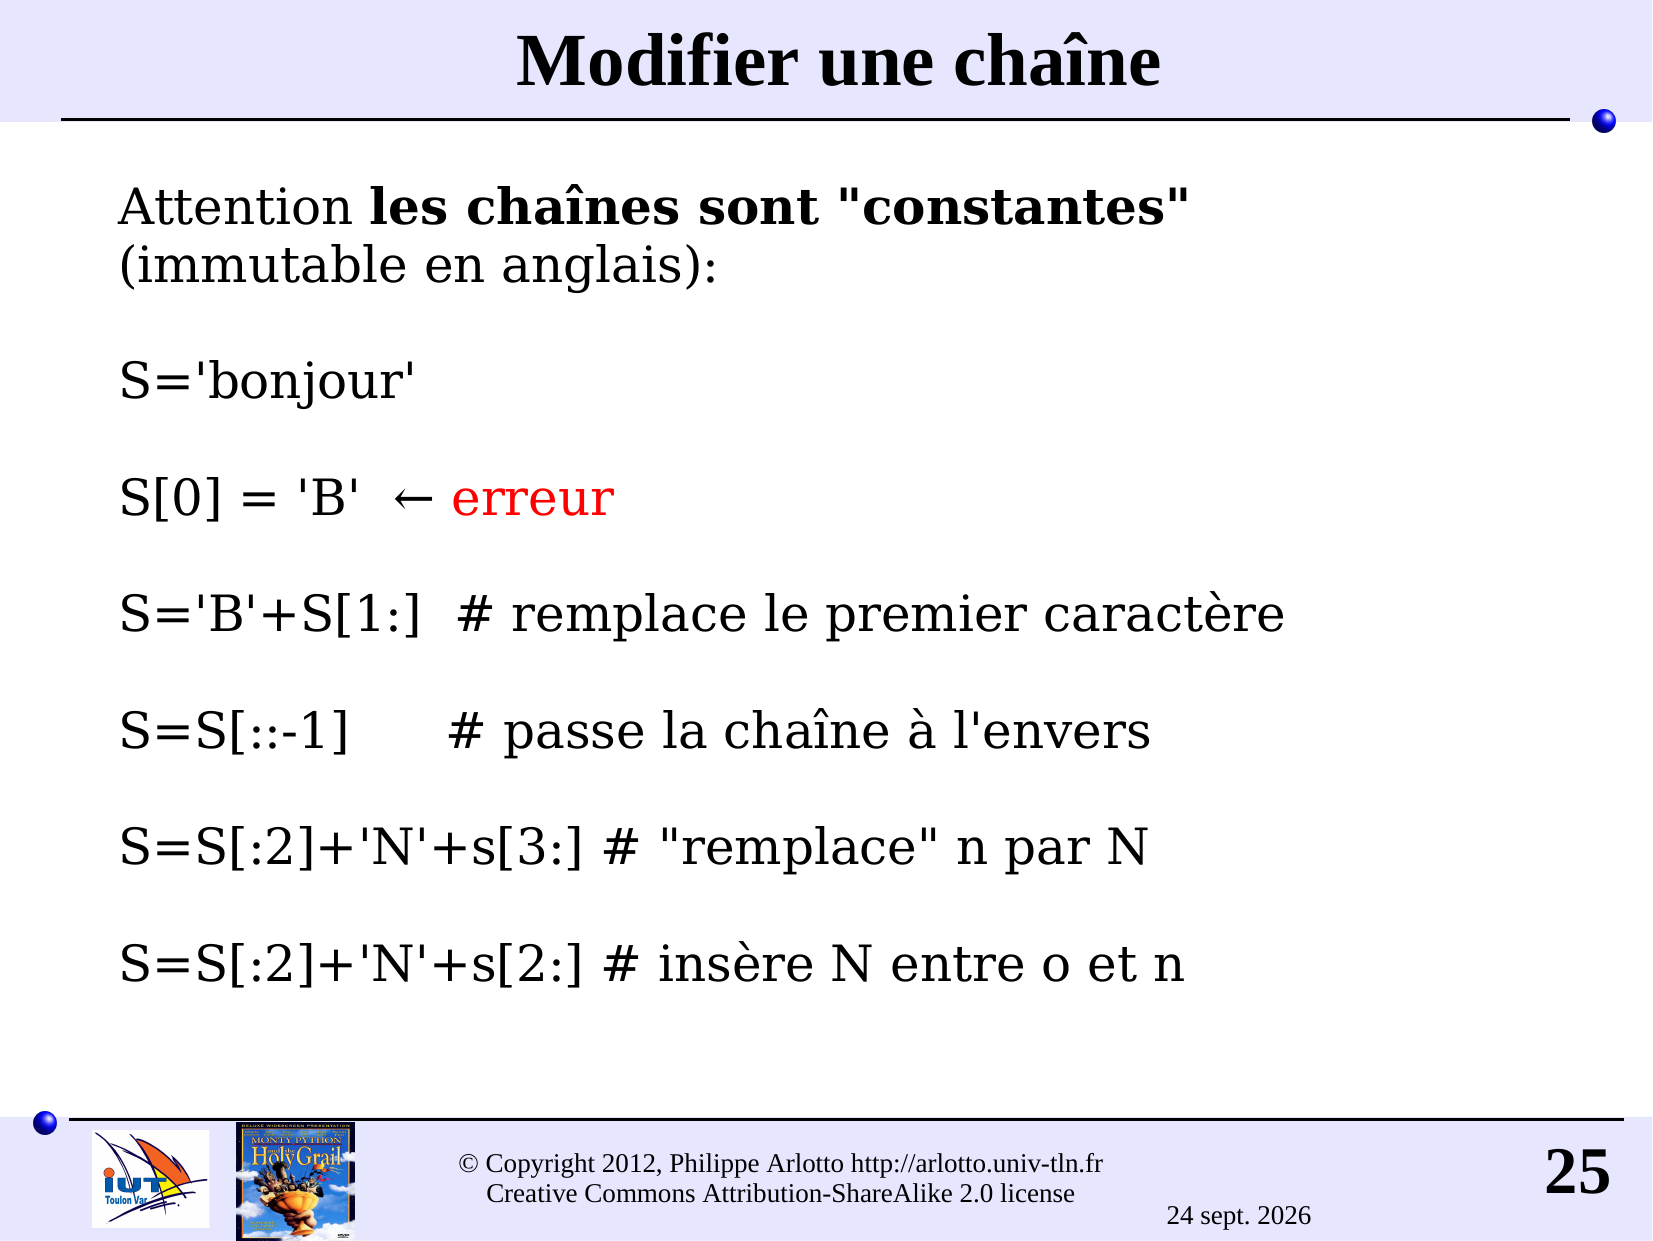

# Modifier une chaîne
Attention les chaînes sont "constantes"
(immutable en anglais):
S='bonjour'
S[0] = 'B' ← erreur
S='B'+S[1:] # remplace le premier caractère
S=S[::-1] # passe la chaîne à l'envers
S=S[:2]+'N'+s[3:] # "remplace" n par N
S=S[:2]+'N'+s[2:] # insère N entre o et n